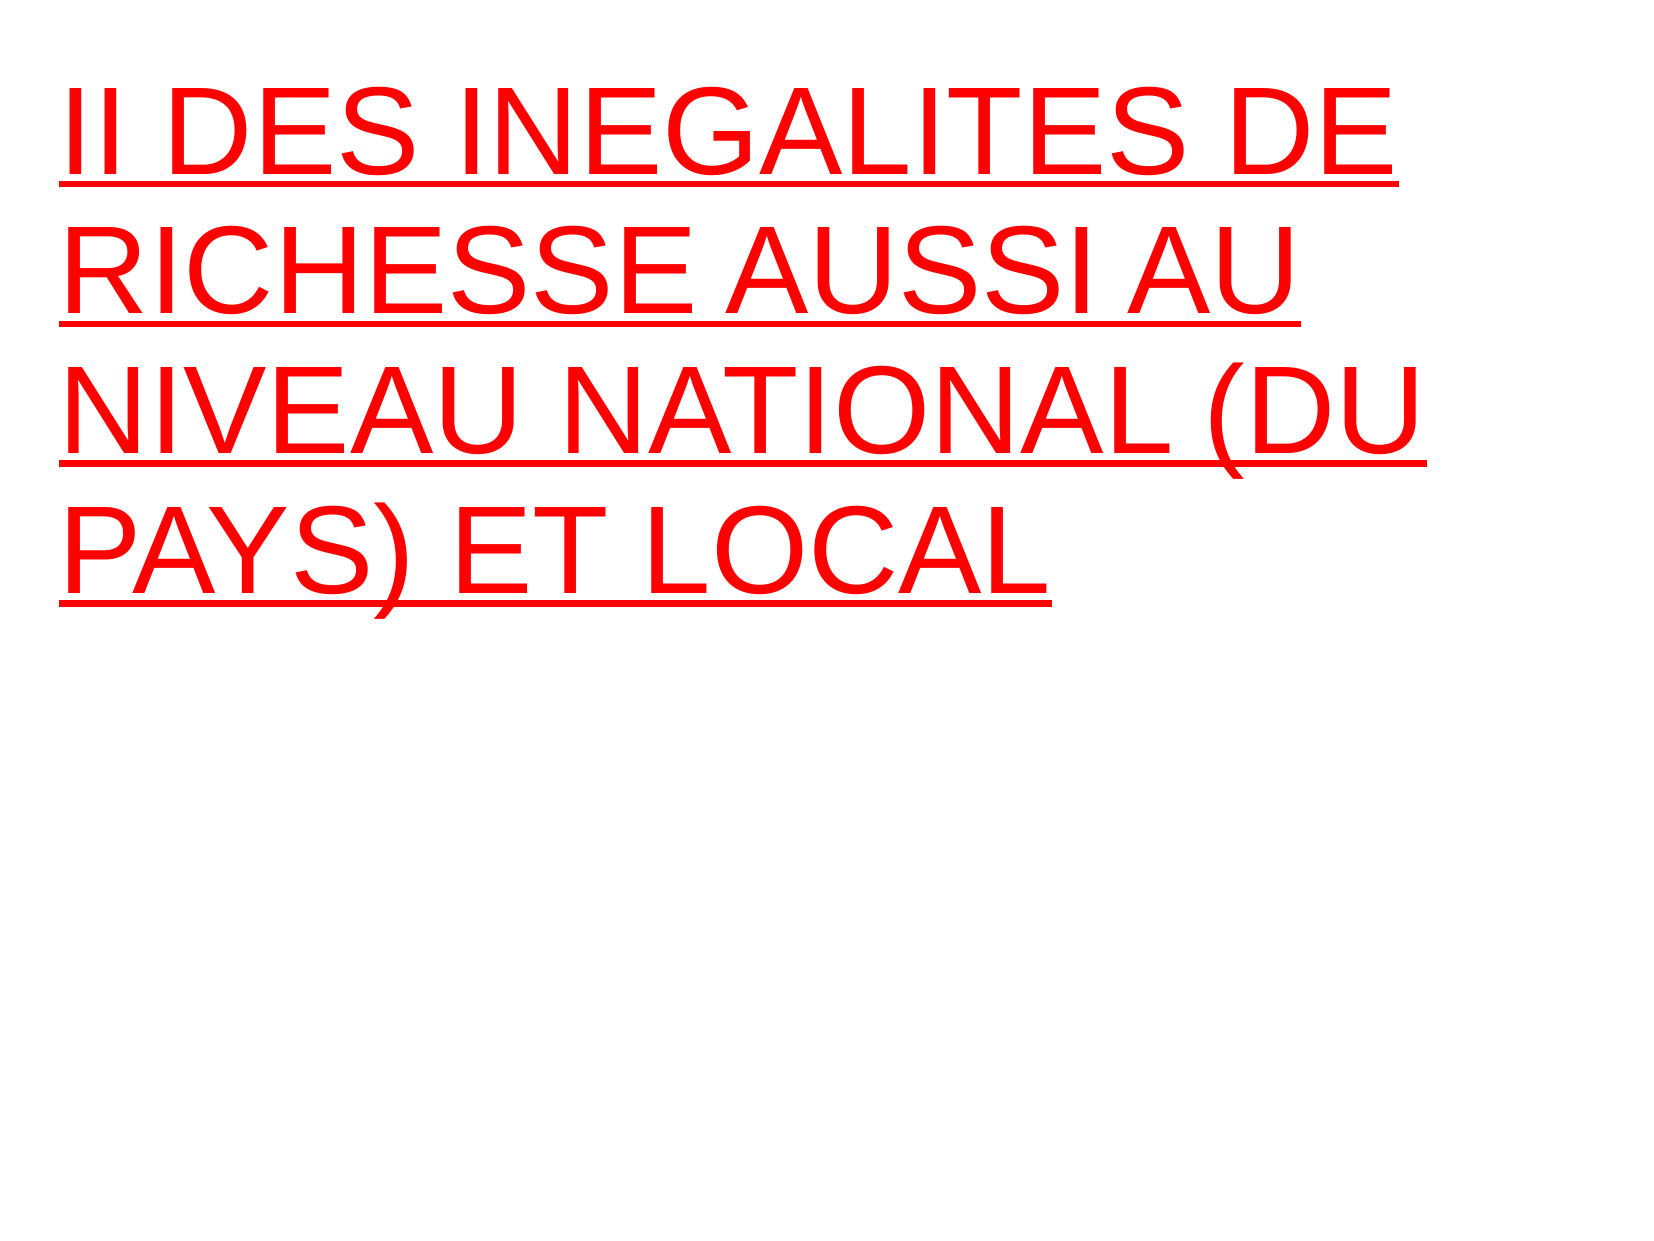

# II DES INEGALITES DE RICHESSE AUSSI AU NIVEAU NATIONAL (DU PAYS) ET LOCAL